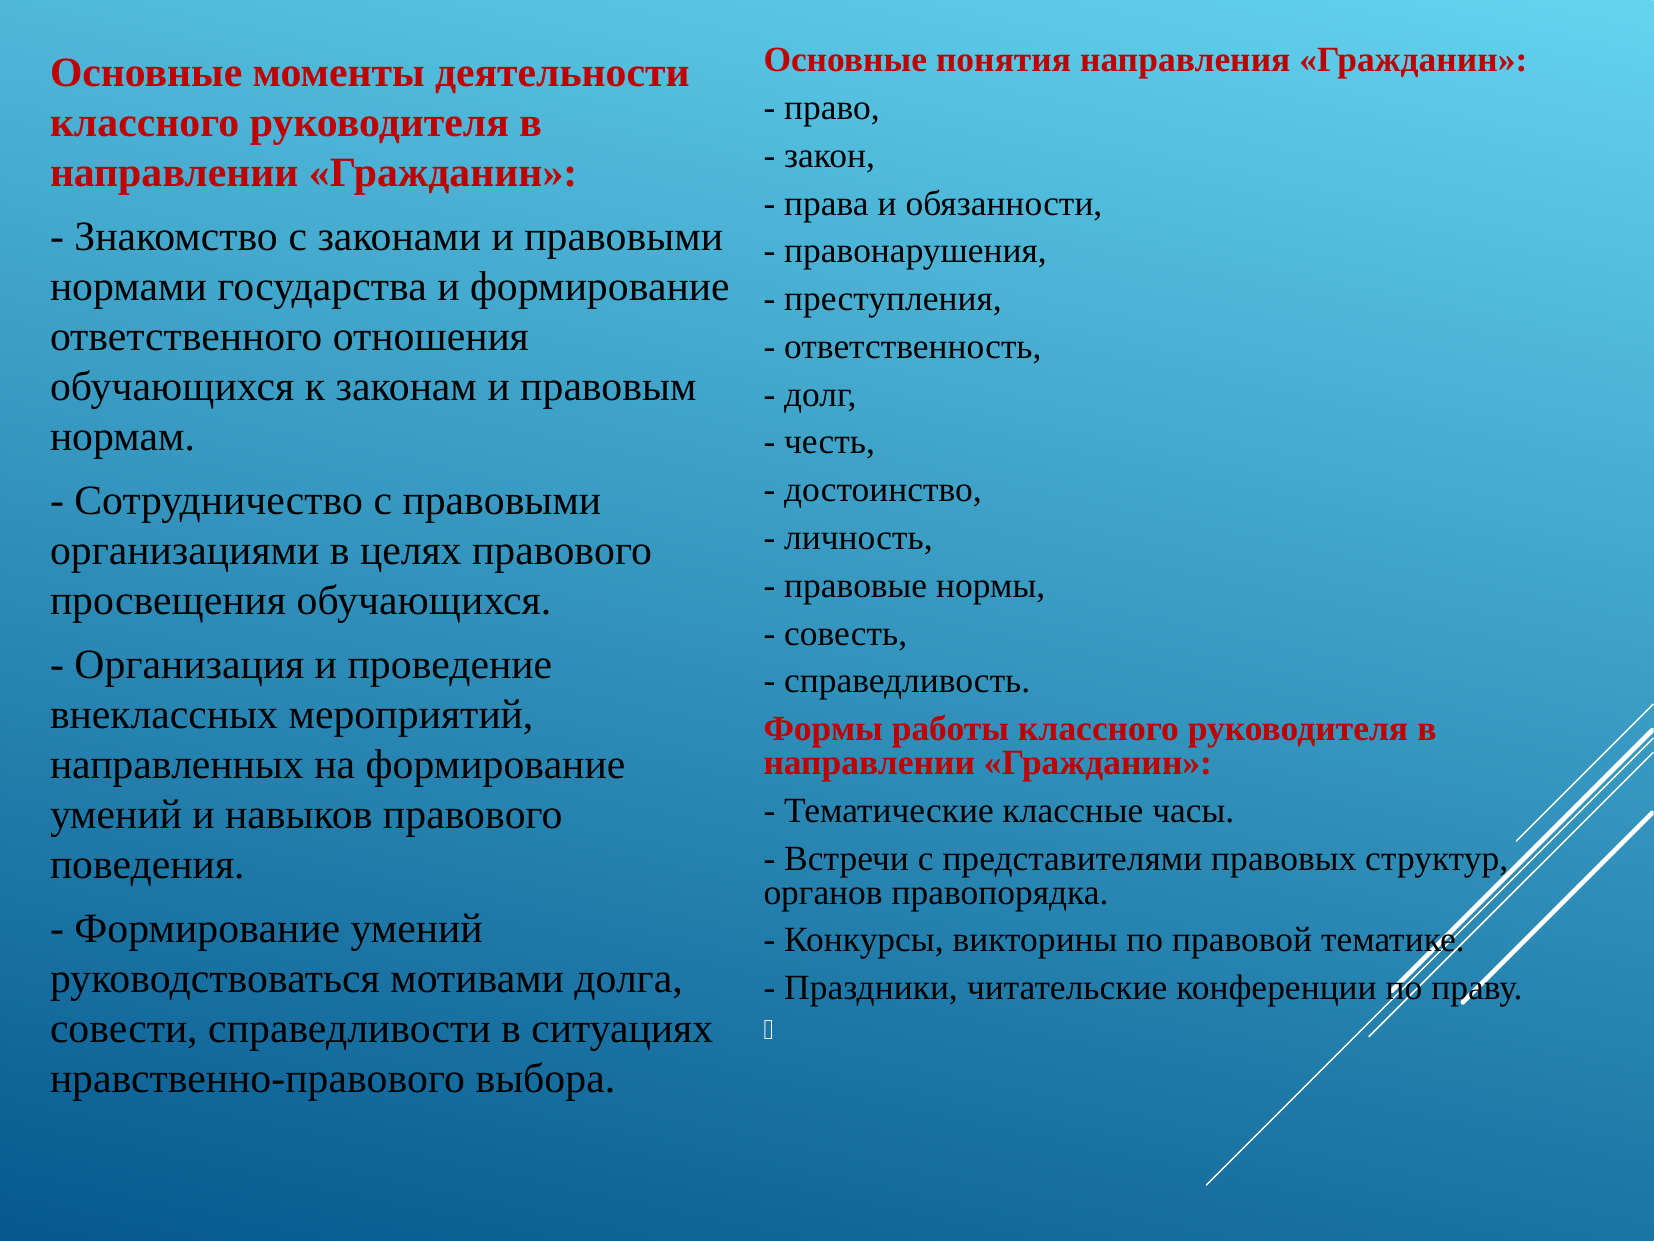

# Основные моменты деятельности классного руководителя в направлении «Гражданин»:
- Знакомство с законами и правовыми нормами государства и формирование ответственного отношения обучающихся к законам и правовым нормам.
- Сотрудничество с правовыми организациями в целях правового просвещения обучающихся.
- Организация и проведение внеклассных мероприятий, направленных на формирование умений и навыков правового поведения.
- Формирование умений руководствоваться мотивами долга, совести, справедливости в ситуациях нравственно-правового выбора.
Основные понятия направления «Гражданин»:
- право,
- закон,
- права и обязанности,
- правонарушения,
- преступления,
- ответственность,
- долг,
- честь,
- достоинство,
- личность,
- правовые нормы,
- совесть,
- справедливость.
Формы работы классного руководителя в направлении «Гражданин»:
- Тематические классные часы.
- Встречи с представителями правовых структур, органов правопорядка.
- Конкурсы, викторины по правовой тематике.
- Праздники, читательские конференции по праву.